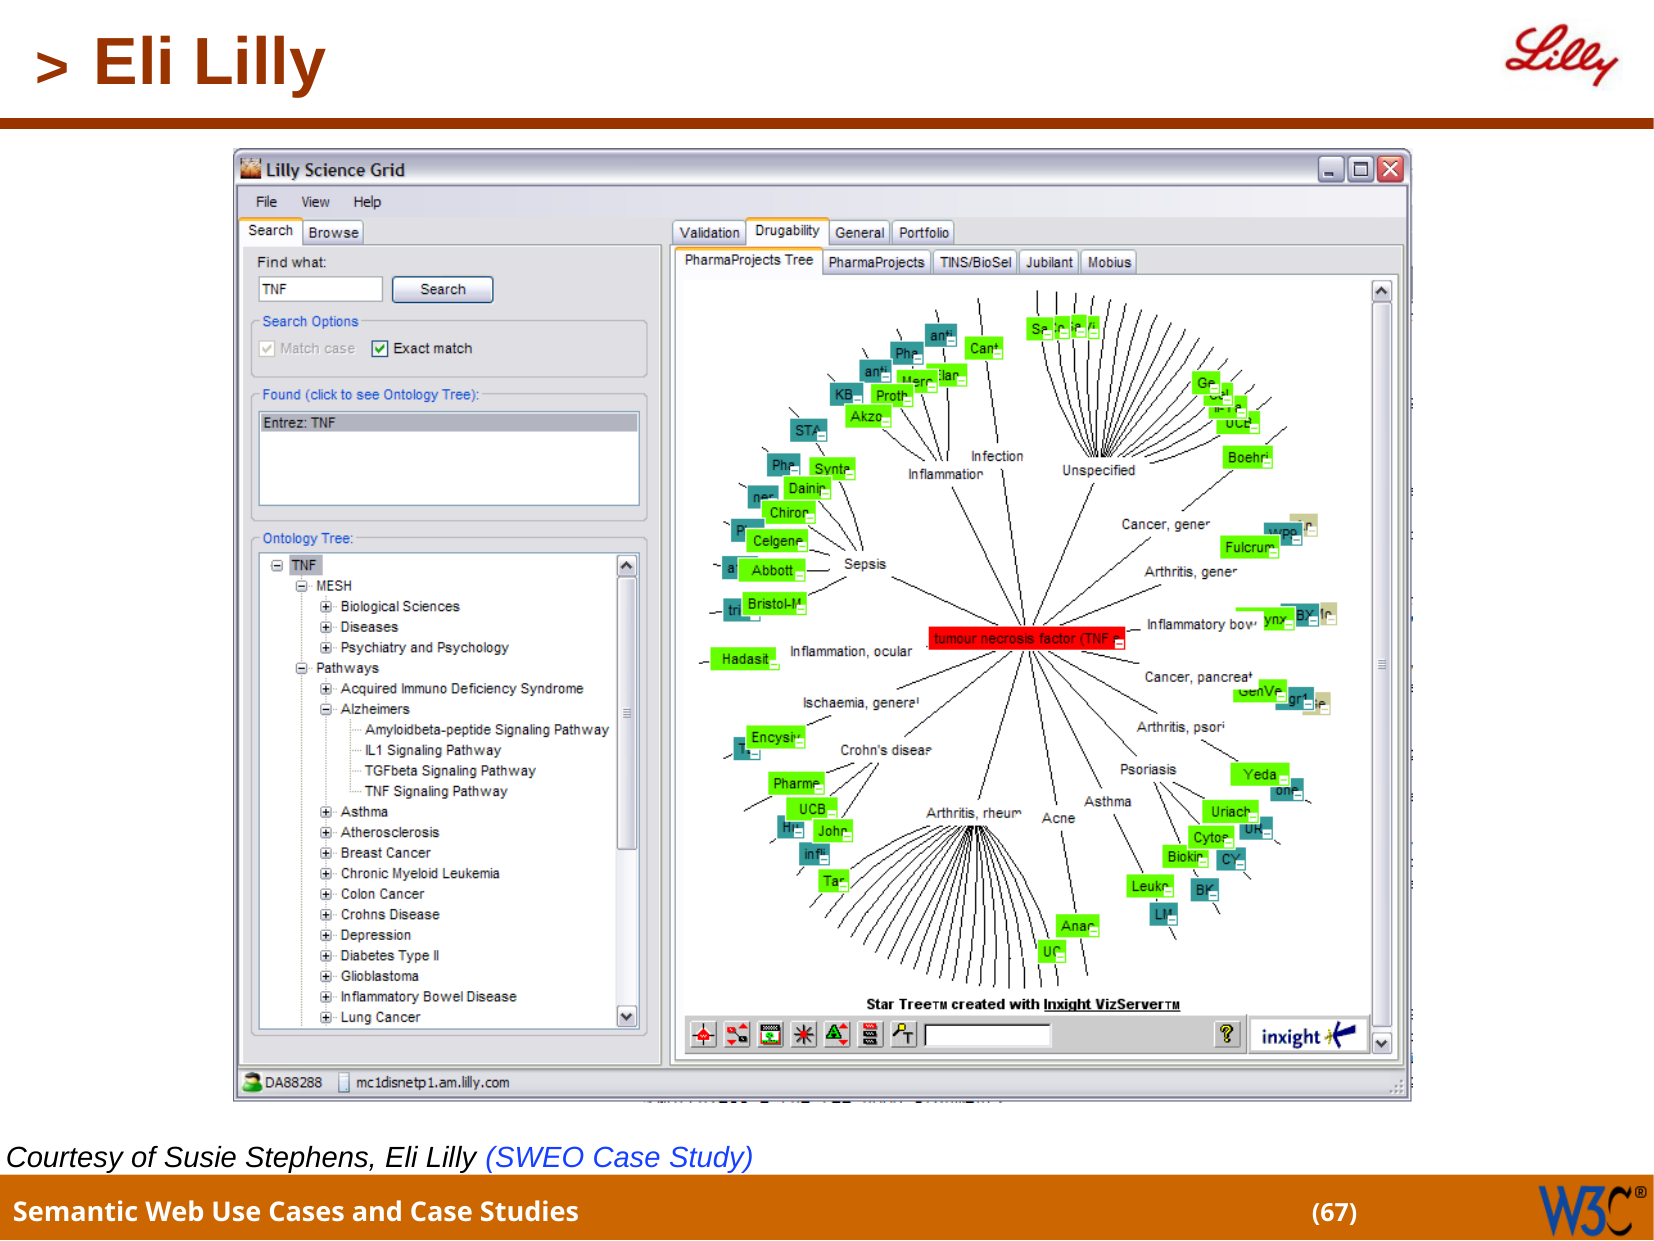

# Eli Lilly
Courtesy of Susie Stephens, Eli Lilly (SWEO Case Study)